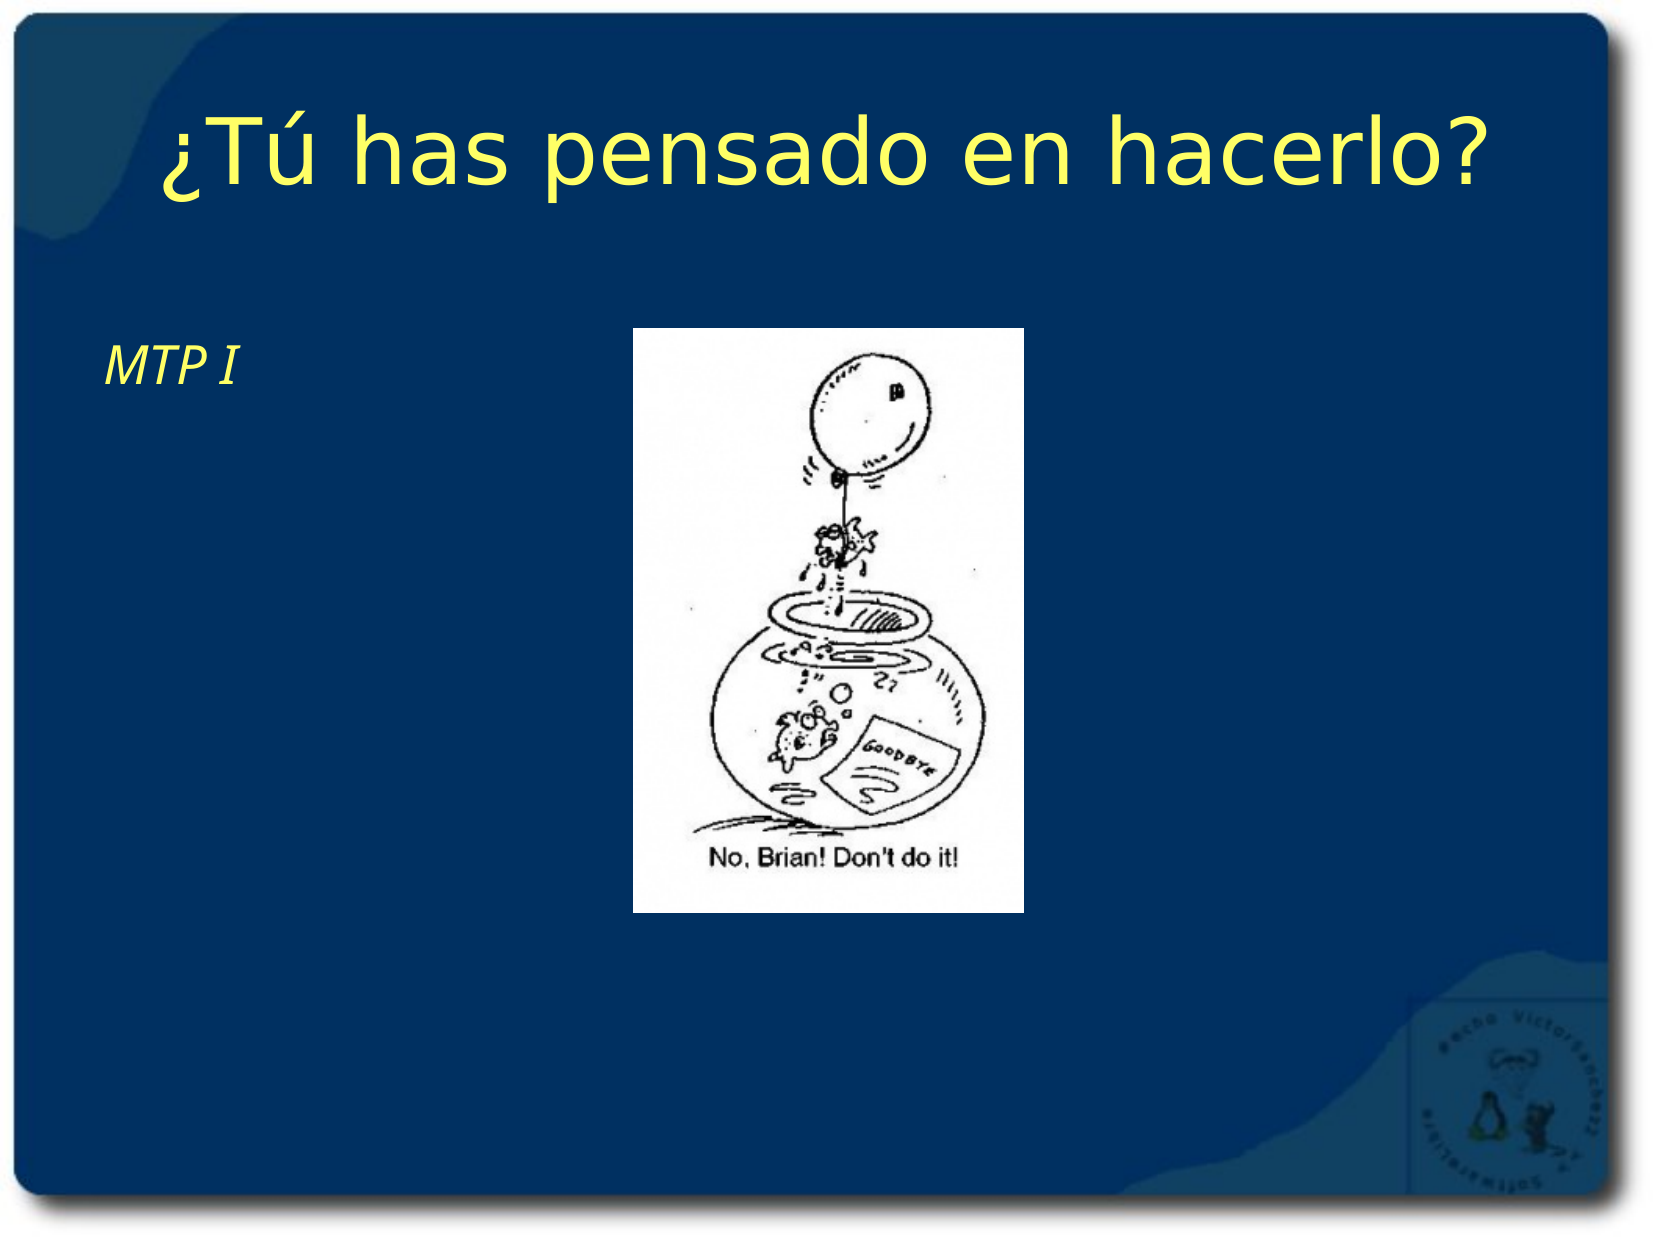

# ¿Tú has pensado en hacerlo?
MTP I